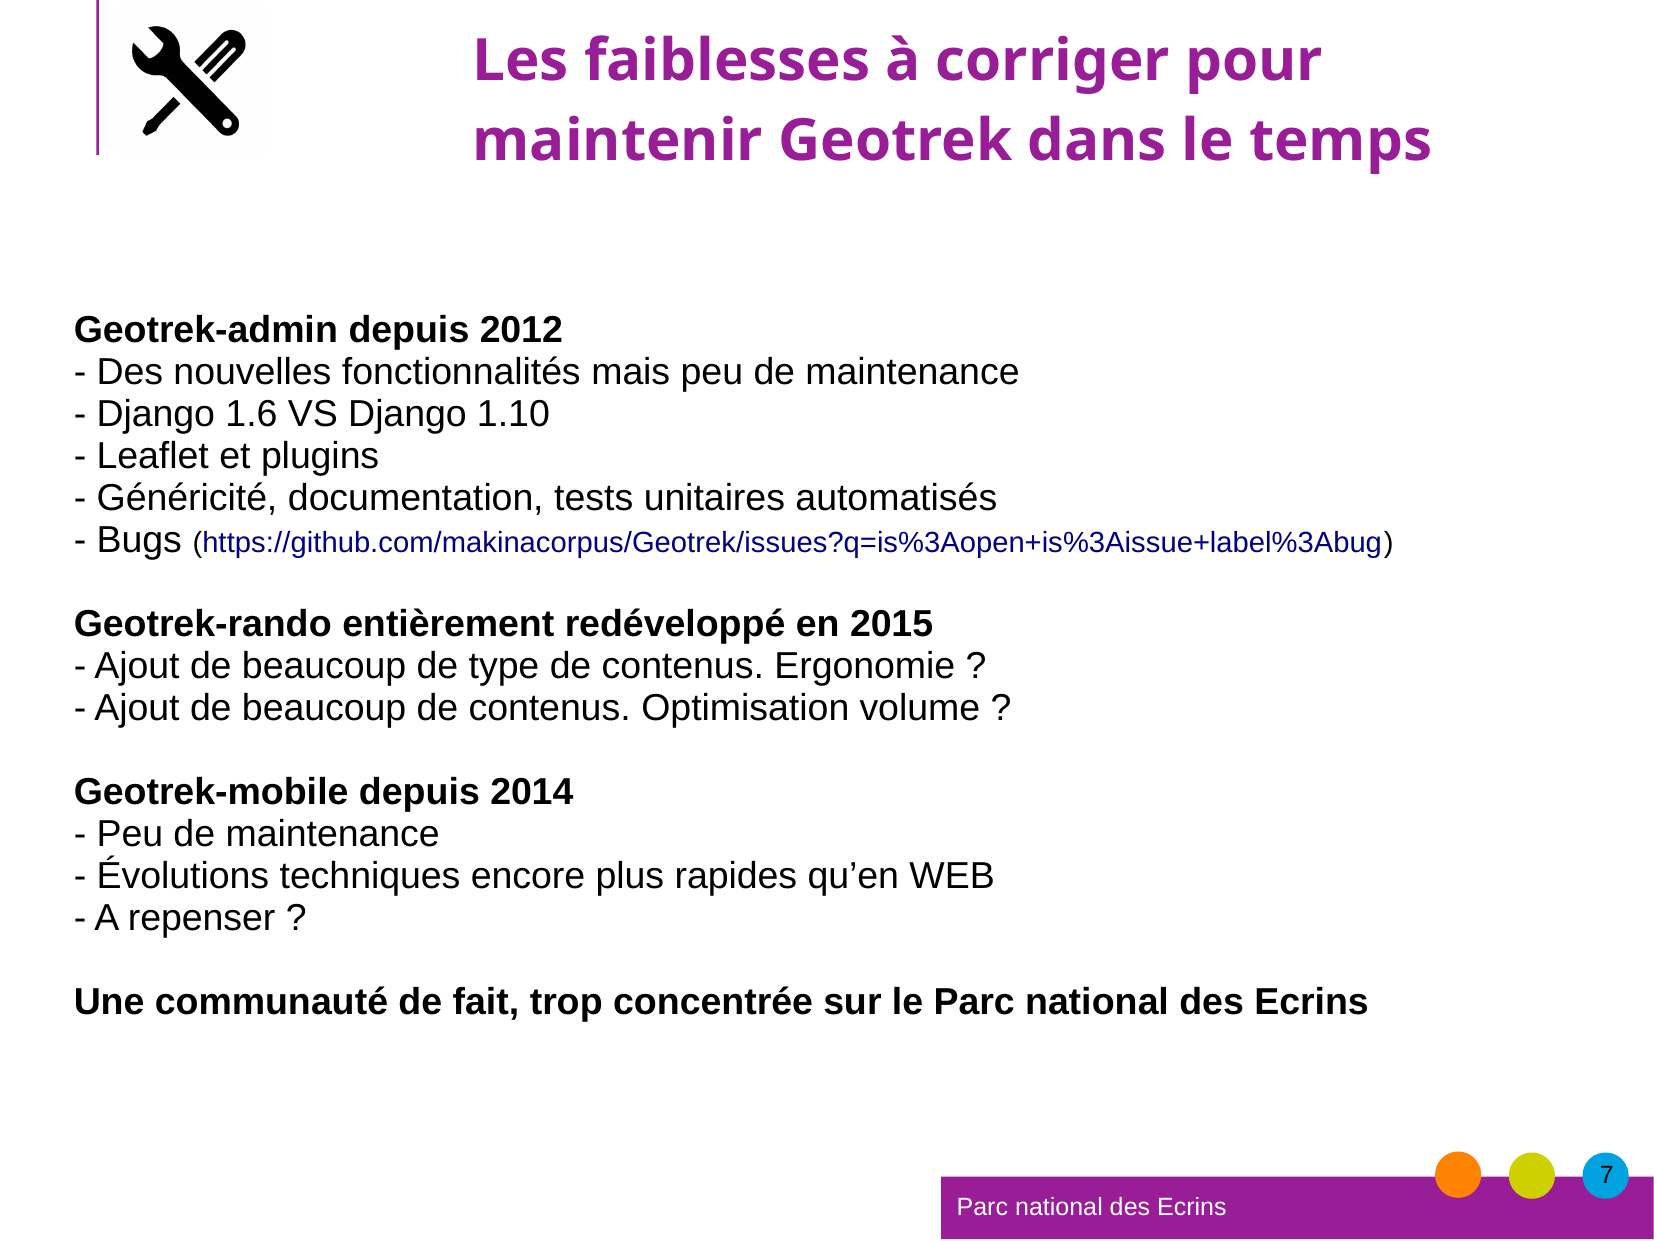

# Les faiblesses à corriger pour maintenir Geotrek dans le temps
Geotrek-admin depuis 2012
- Des nouvelles fonctionnalités mais peu de maintenance
- Django 1.6 VS Django 1.10
- Leaflet et plugins
- Généricité, documentation, tests unitaires automatisés
- Bugs (https://github.com/makinacorpus/Geotrek/issues?q=is%3Aopen+is%3Aissue+label%3Abug)
Geotrek-rando entièrement redéveloppé en 2015
- Ajout de beaucoup de type de contenus. Ergonomie ?
- Ajout de beaucoup de contenus. Optimisation volume ?
Geotrek-mobile depuis 2014
- Peu de maintenance
- Évolutions techniques encore plus rapides qu’en WEB
- A repenser ?
Une communauté de fait, trop concentrée sur le Parc national des Ecrins